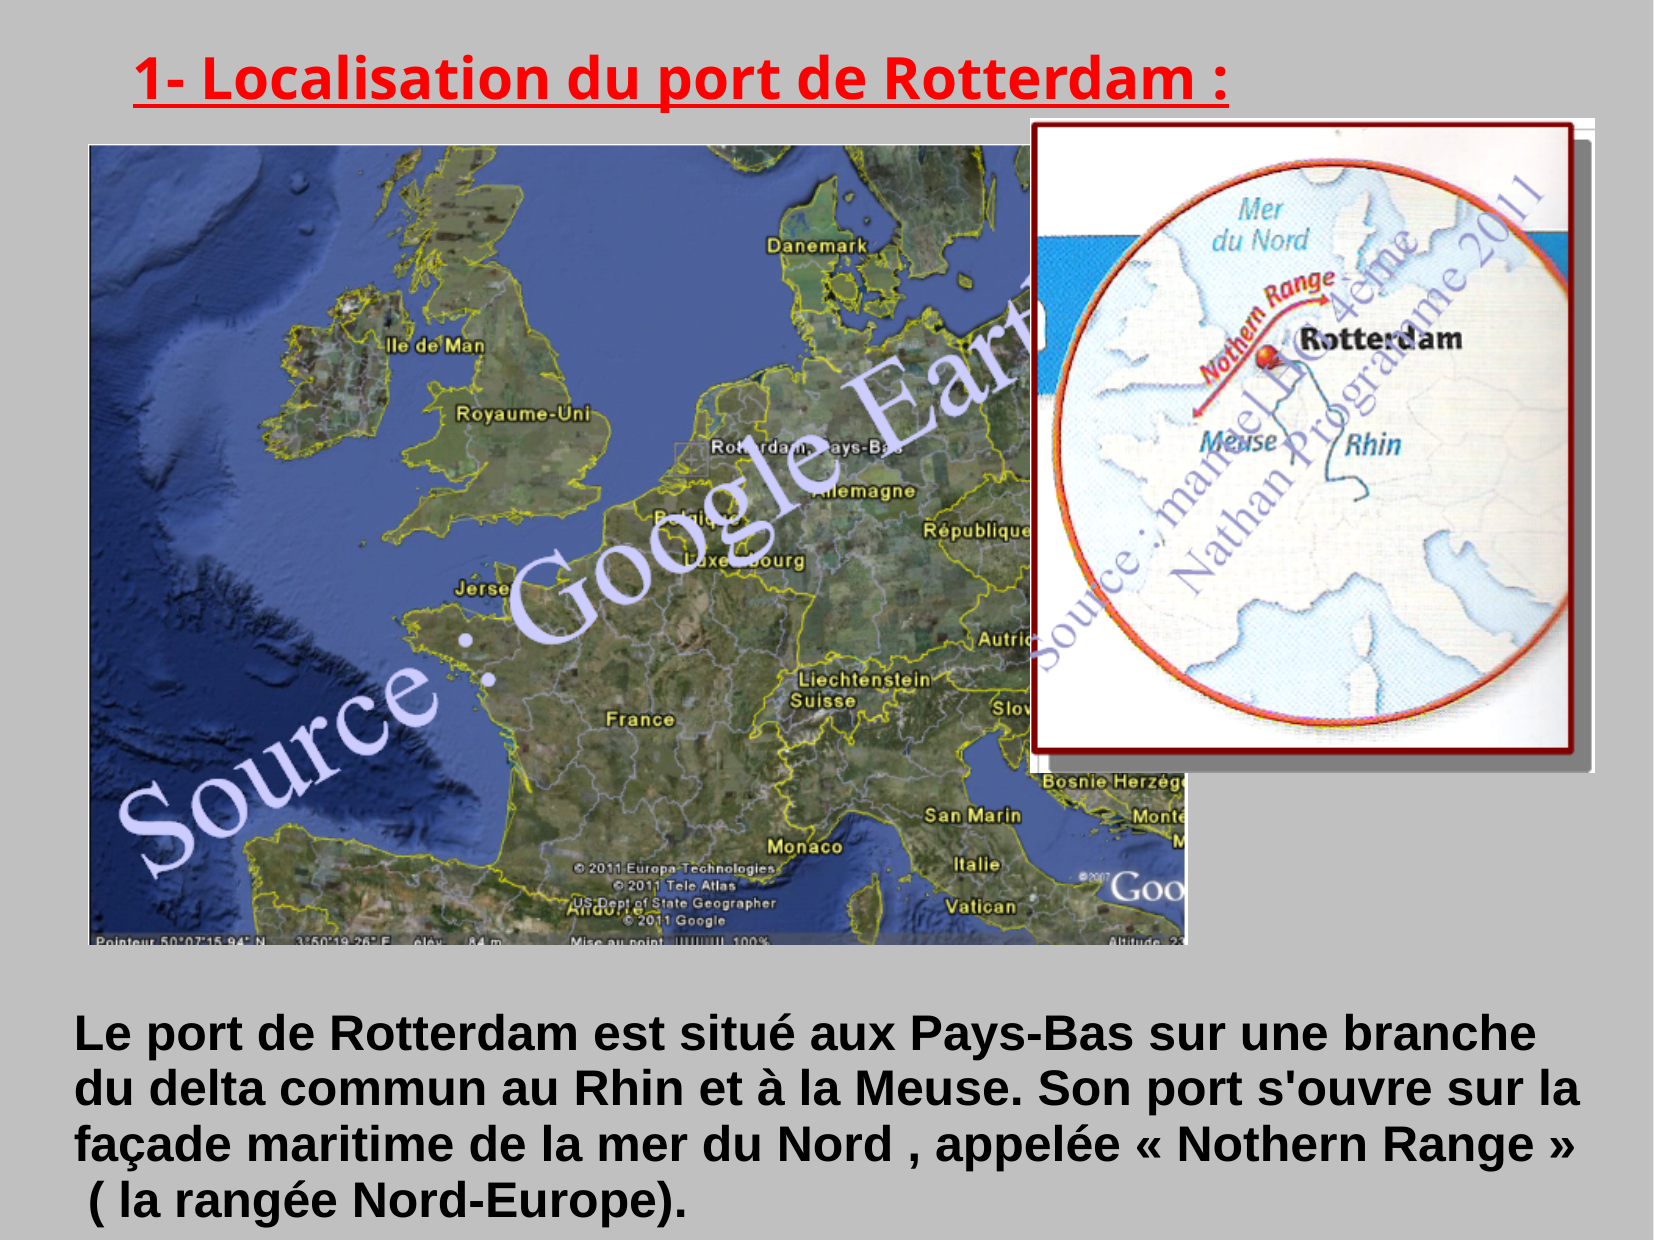

1- Localisation du port de Rotterdam :
Le port de Rotterdam est situé aux Pays-Bas sur une branche du delta commun au Rhin et à la Meuse. Son port s'ouvre sur la façade maritime de la mer du Nord , appelée « Nothern Range »
 ( la rangée Nord-Europe).